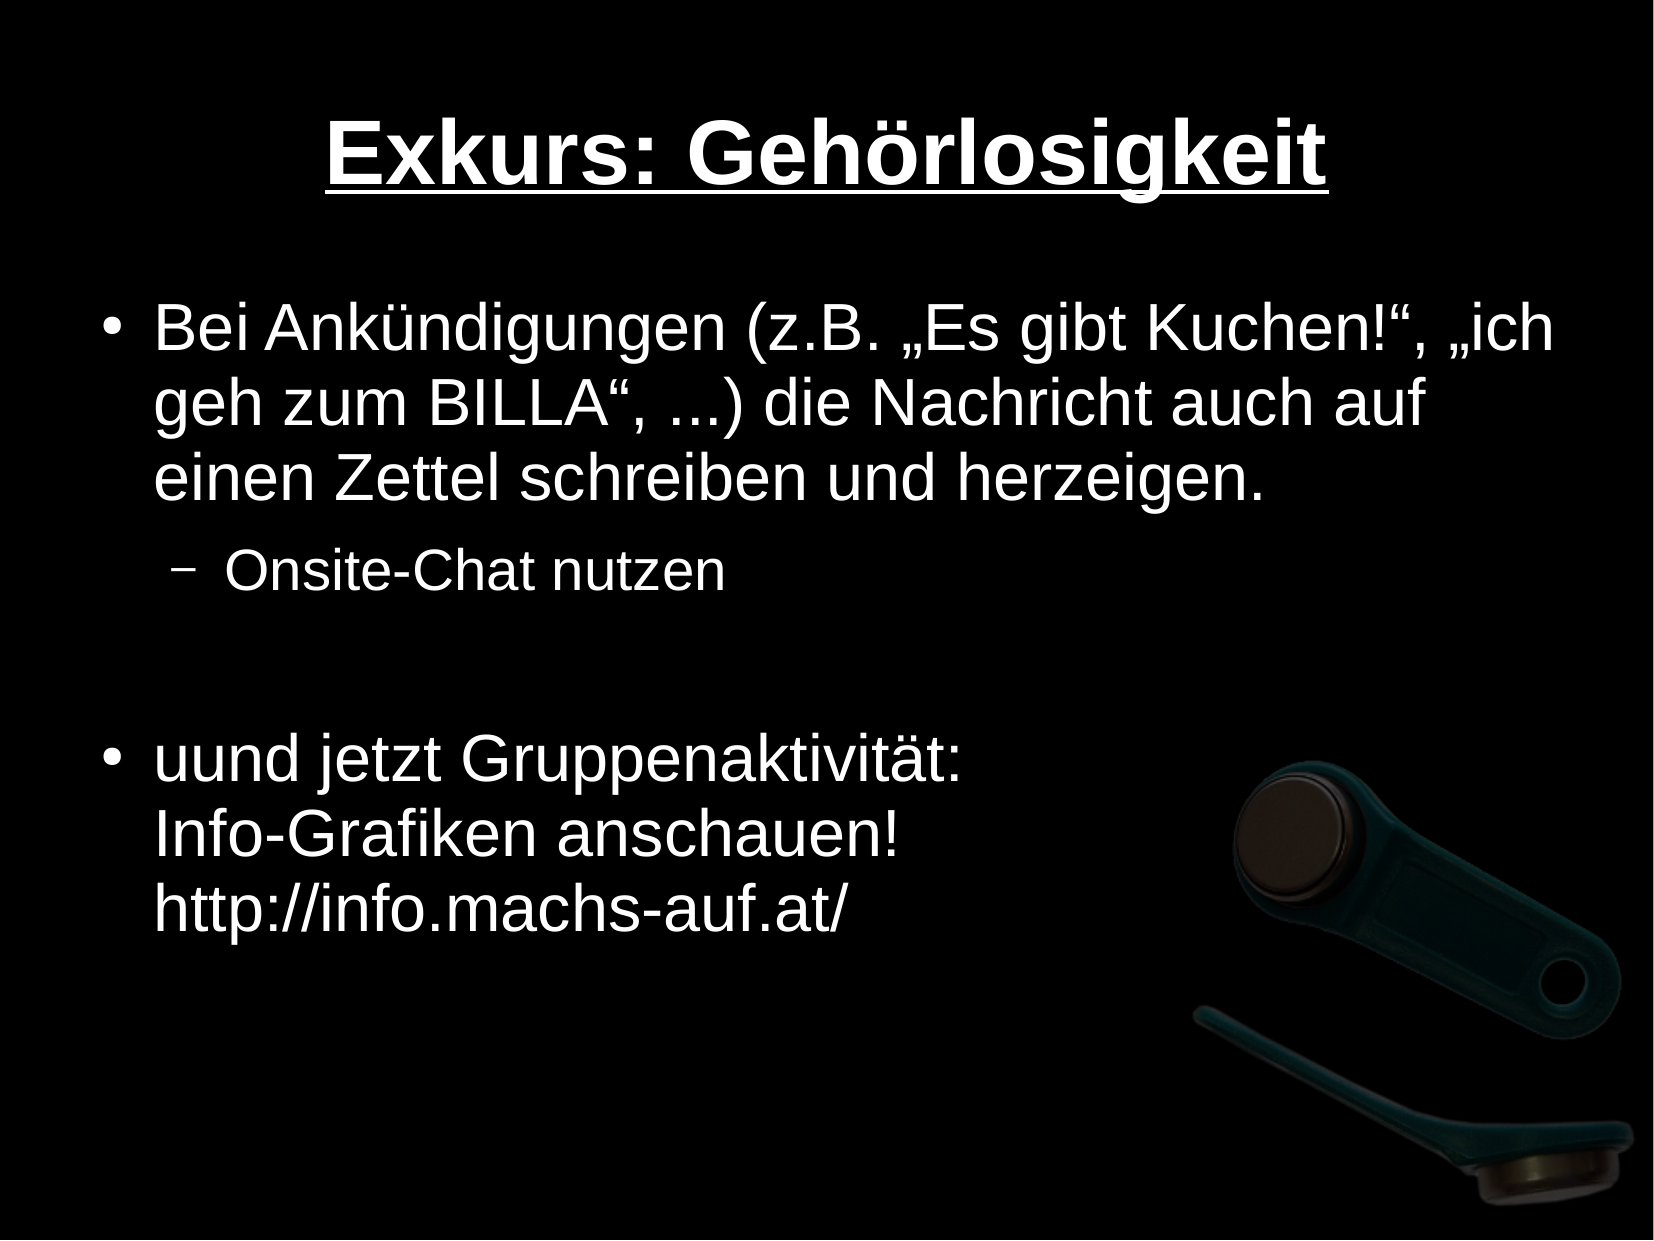

# Exkurs: Gehörlosigkeit
Bei Ankündigungen (z.B. „Es gibt Kuchen!“, „ich geh zum BILLA“, ...) die Nachricht auch auf einen Zettel schreiben und herzeigen.
Onsite-Chat nutzen
uund jetzt Gruppenaktivität:
Info-Grafiken anschauen!
http://info.machs-auf.at/